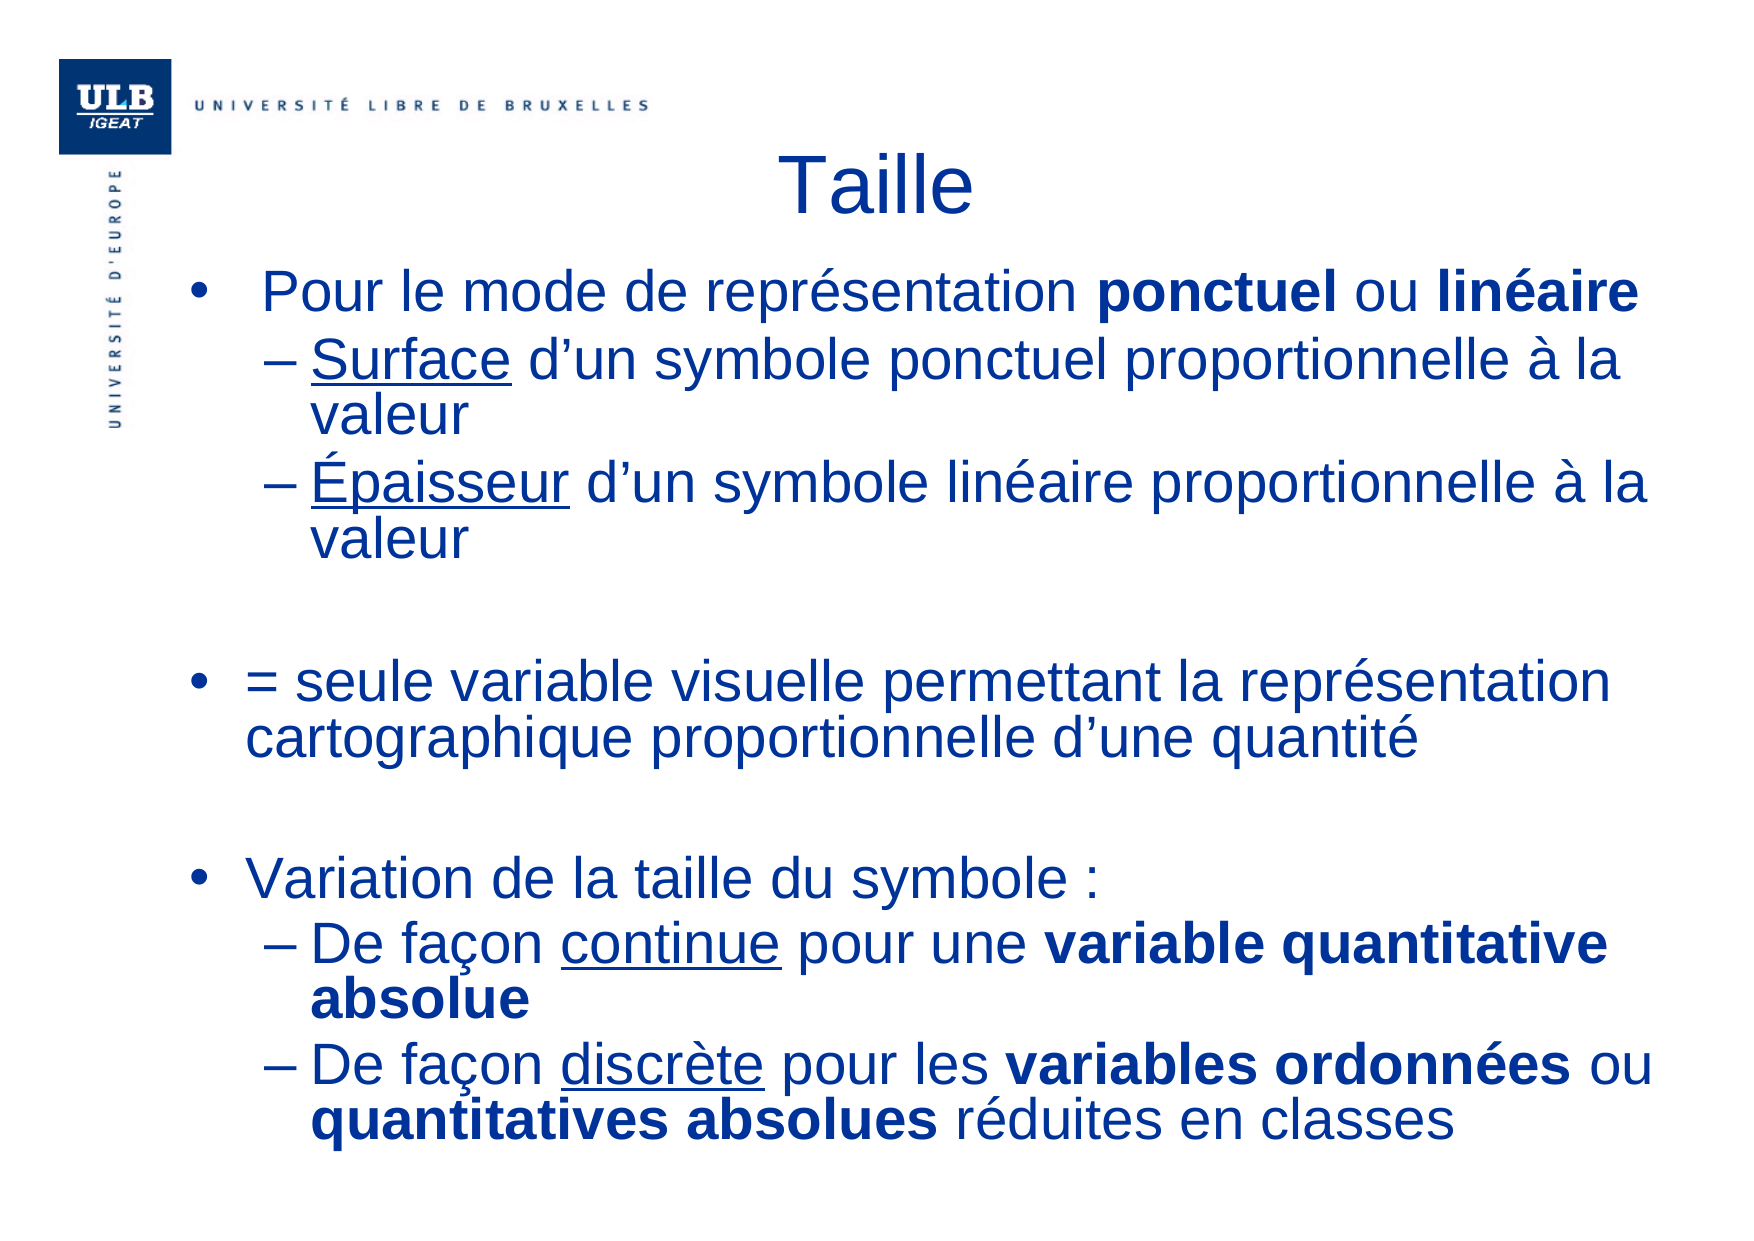

# Taille
 Pour le mode de représentation ponctuel ou linéaire
Surface d’un symbole ponctuel proportionnelle à la valeur
Épaisseur d’un symbole linéaire proportionnelle à la valeur
= seule variable visuelle permettant la représentation cartographique proportionnelle d’une quantité
Variation de la taille du symbole :
De façon continue pour une variable quantitative absolue
De façon discrète pour les variables ordonnées ou quantitatives absolues réduites en classes
GEOG-F-105 - Méthodologie de la géographie humaine I
43